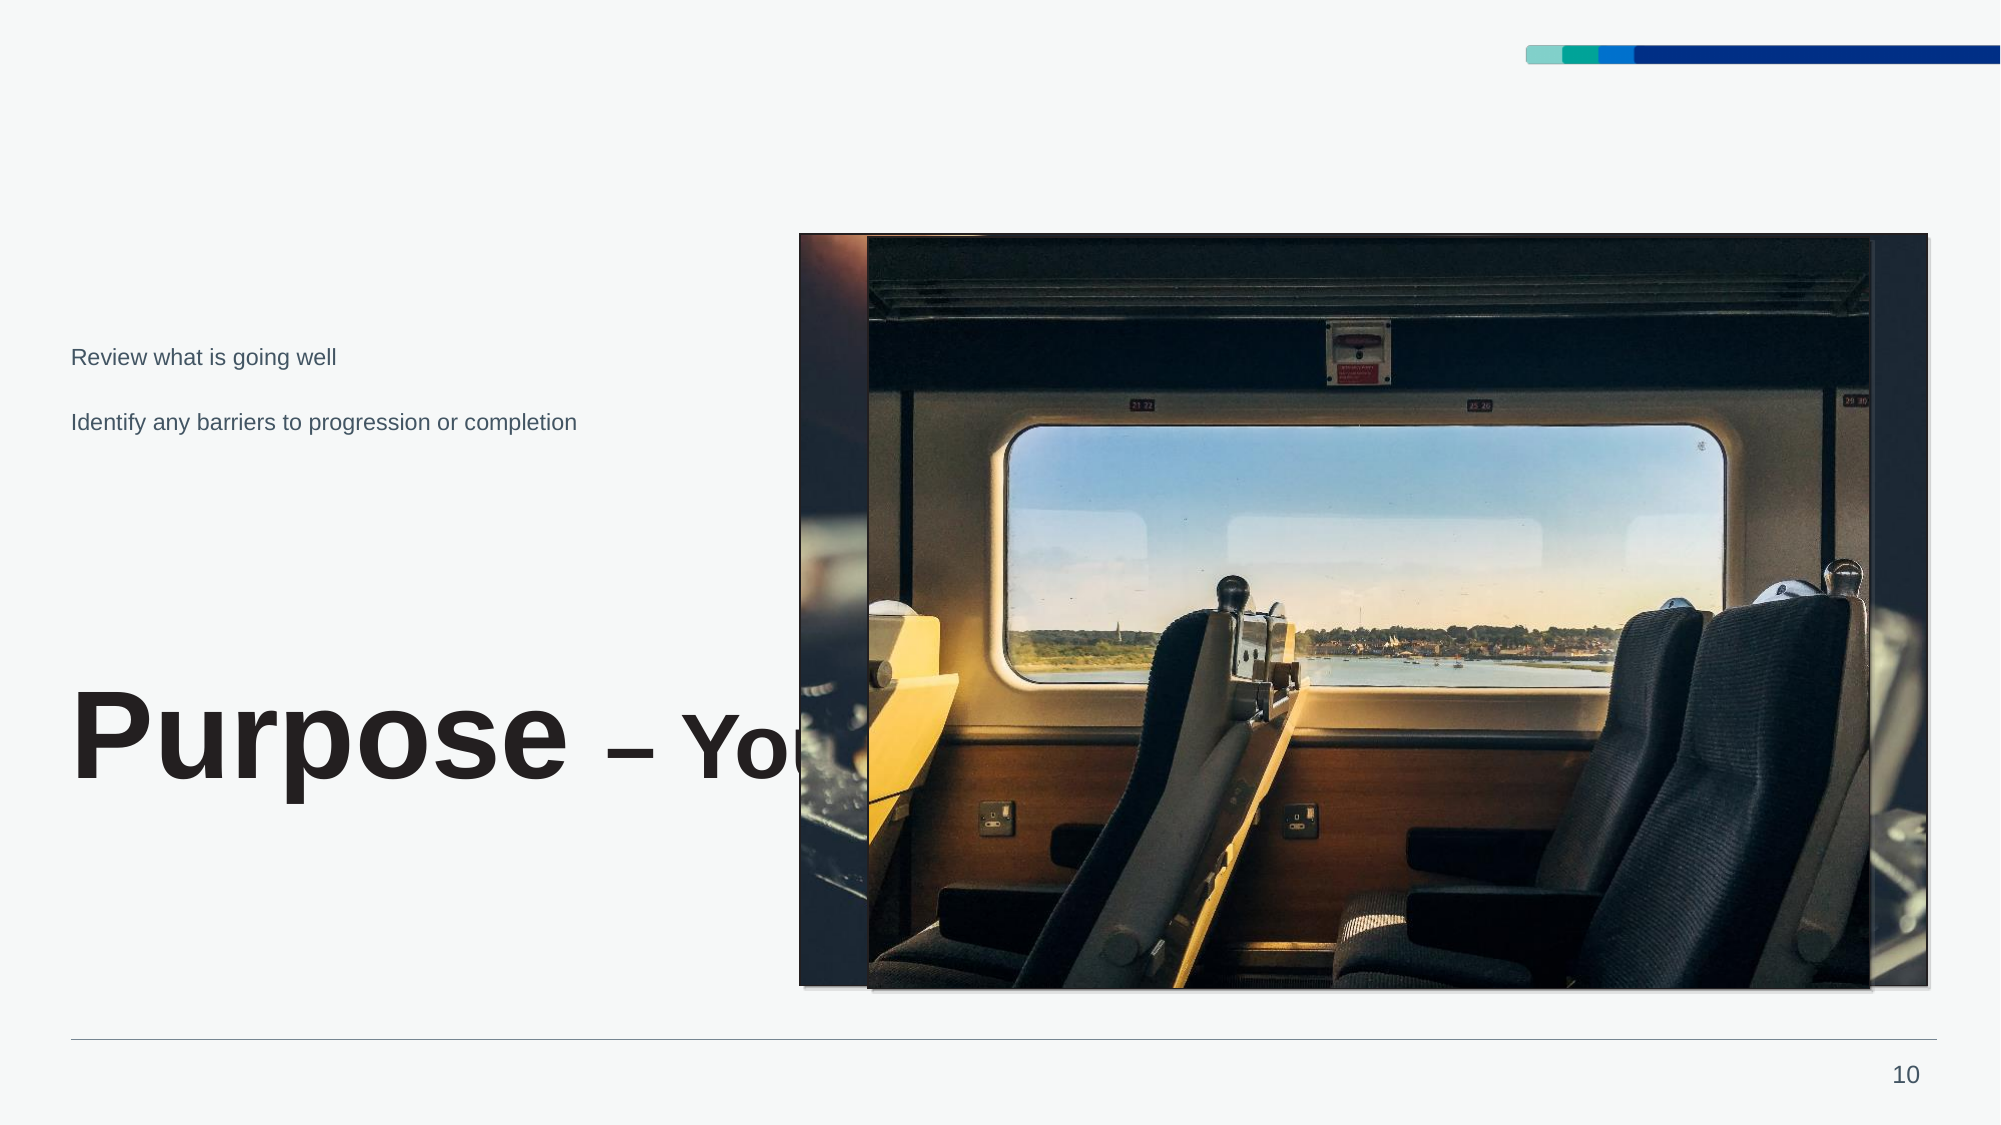

# Review what is going well
Identify any barriers to progression or completion
Purpose – You